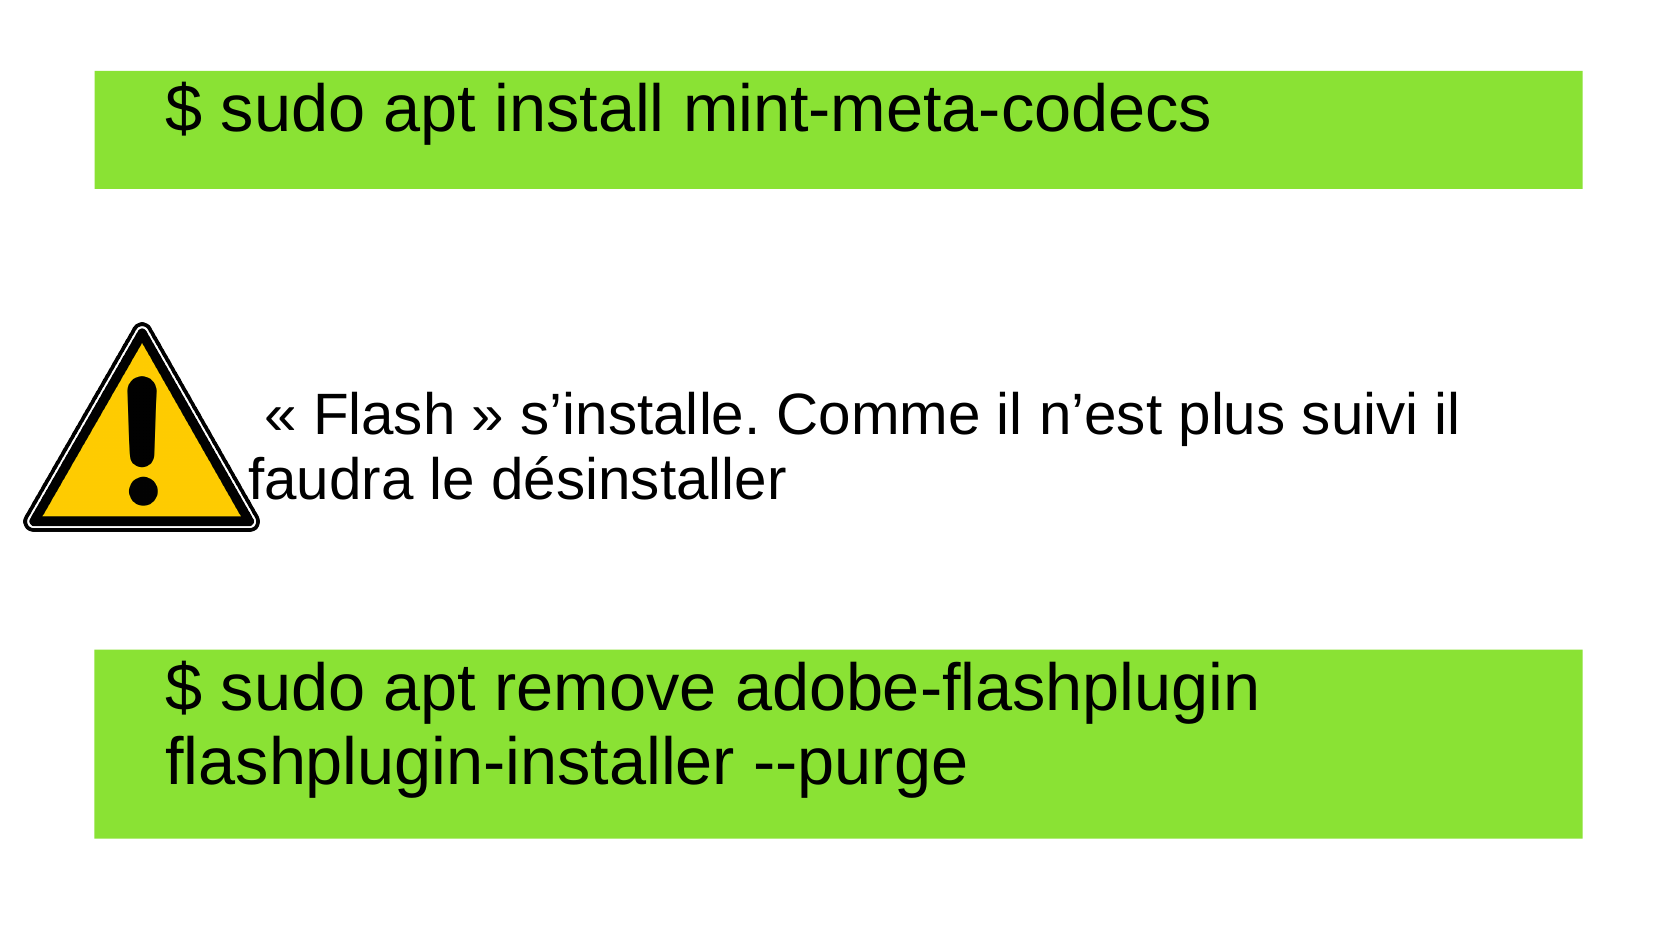

$ sudo apt install mint-meta-codecs
 « Flash » s’installe. Comme il n’est plus suivi il faudra le désinstaller
# $ sudo apt remove adobe-flashplugin flashplugin-installer --purge